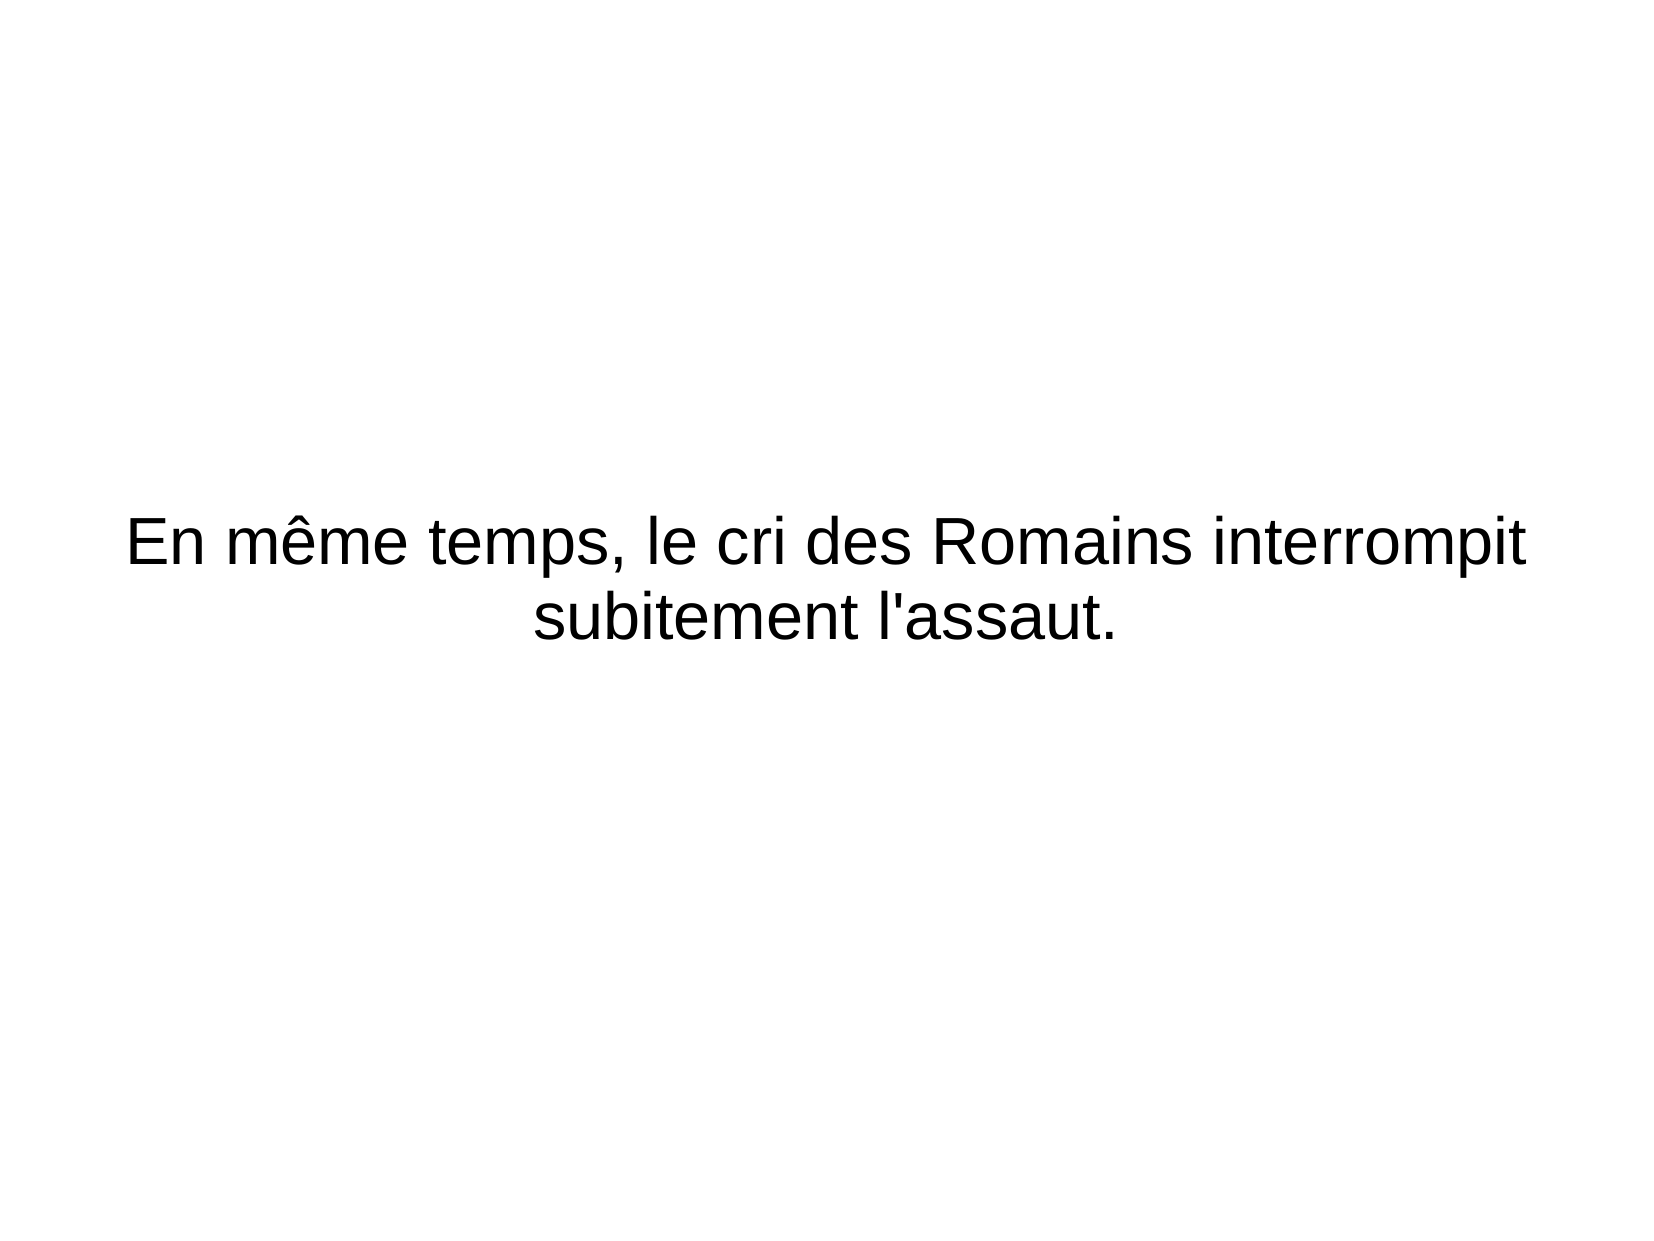

# En même temps, le cri des Romains interrompit subitement l'assaut.